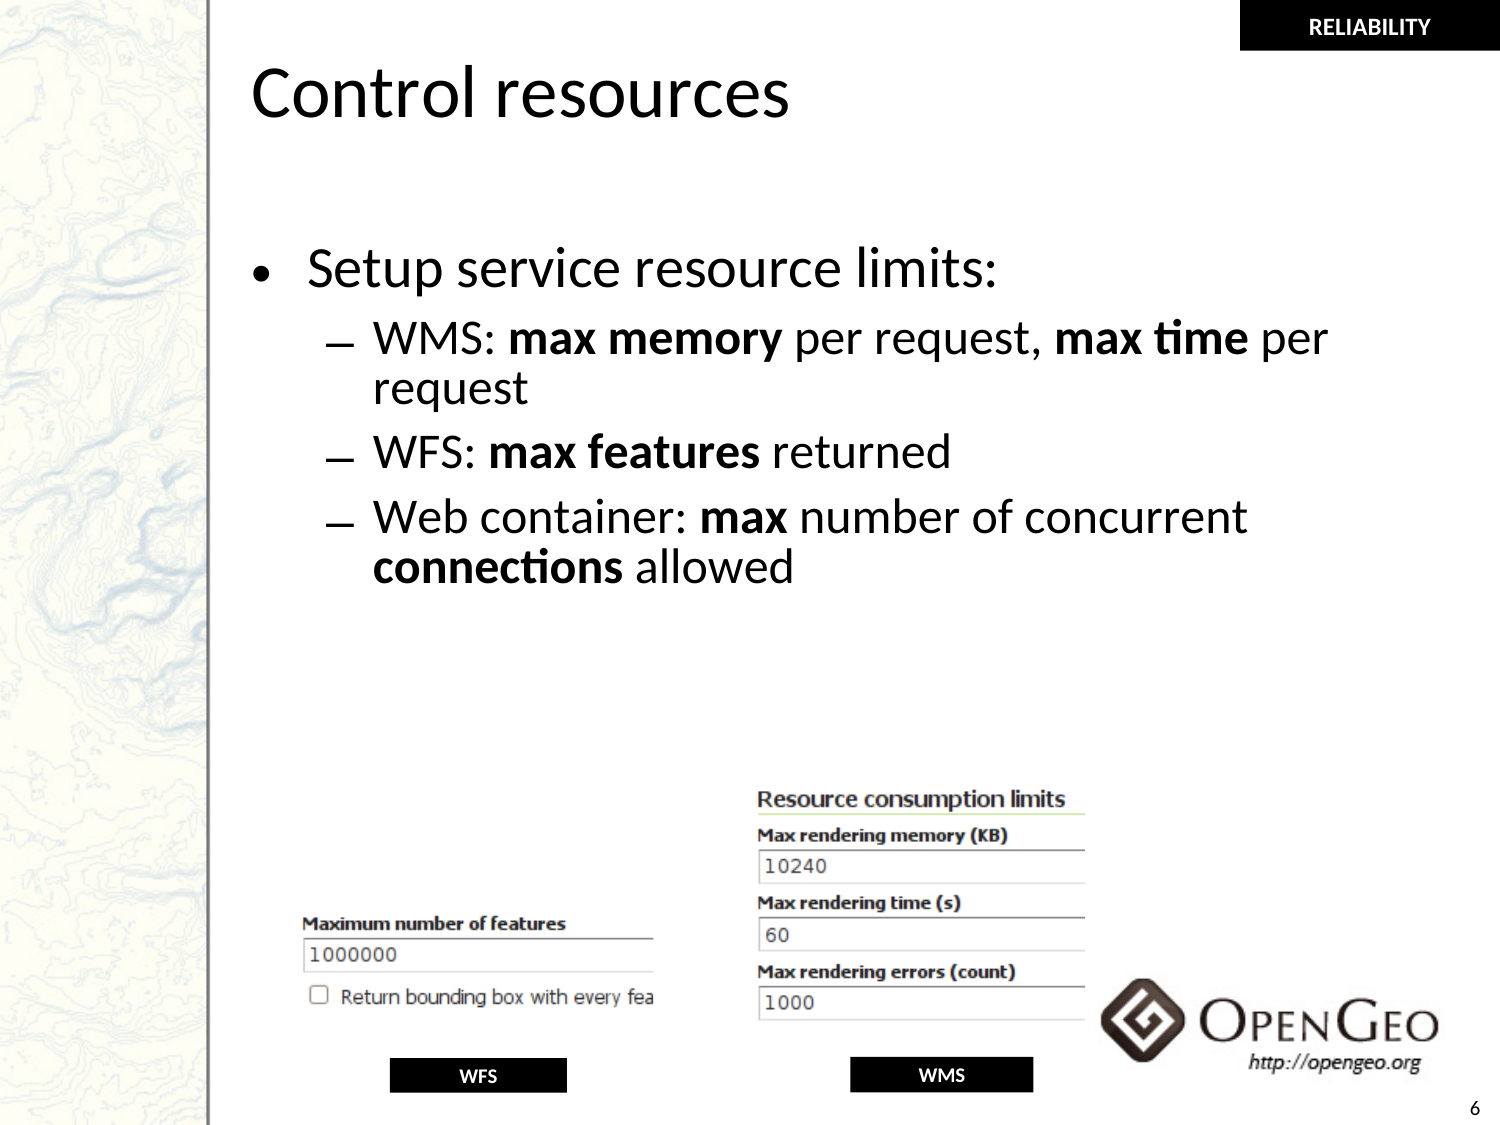

RELIABILITY
# Control resources
Setup service resource limits:
WMS: max memory per request, max time per request
WFS: max features returned
Web container: max number of concurrent connections allowed
WMS
WFS